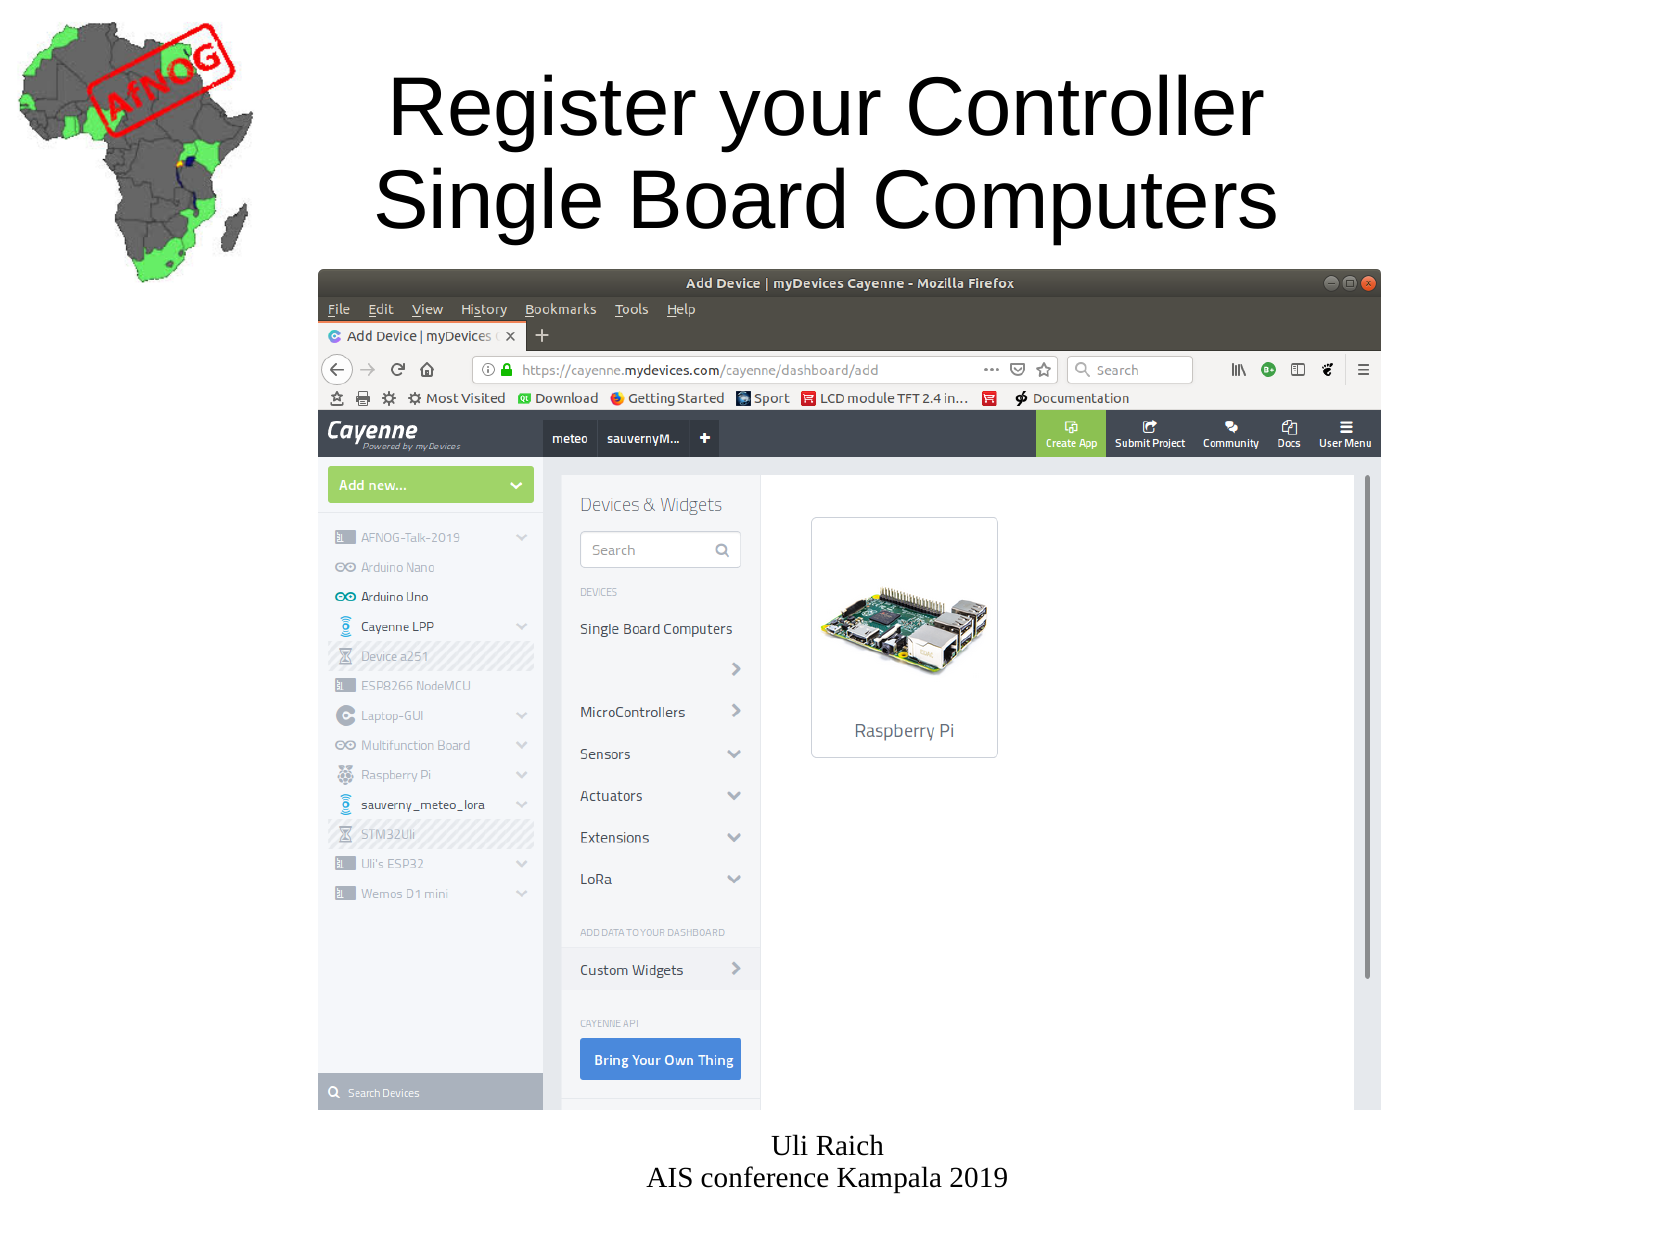

# Register your Controller Single Board Computers